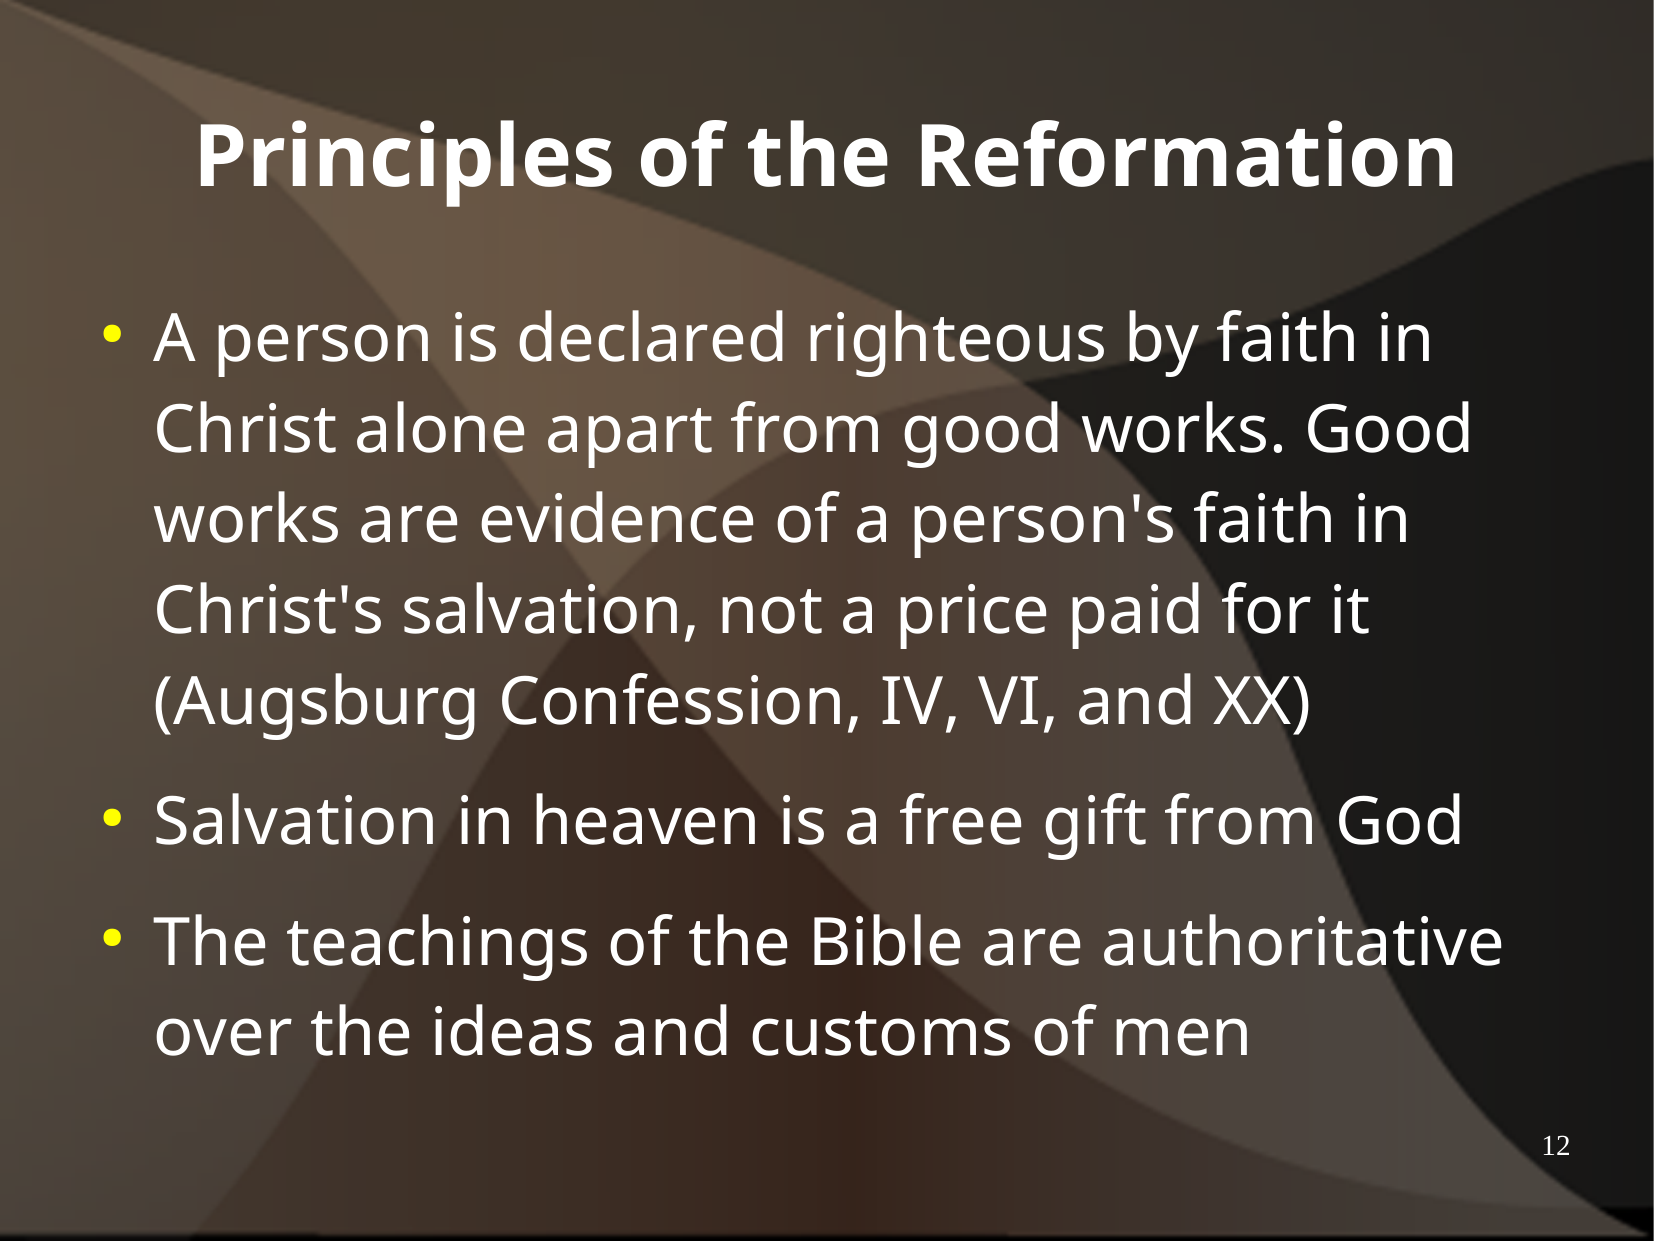

# Principles of the Reformation
A person is declared righteous by faith in Christ alone apart from good works. Good works are evidence of a person's faith in Christ's salvation, not a price paid for it (Augsburg Confession, IV, VI, and XX)
Salvation in heaven is a free gift from God
The teachings of the Bible are authoritative over the ideas and customs of men
12